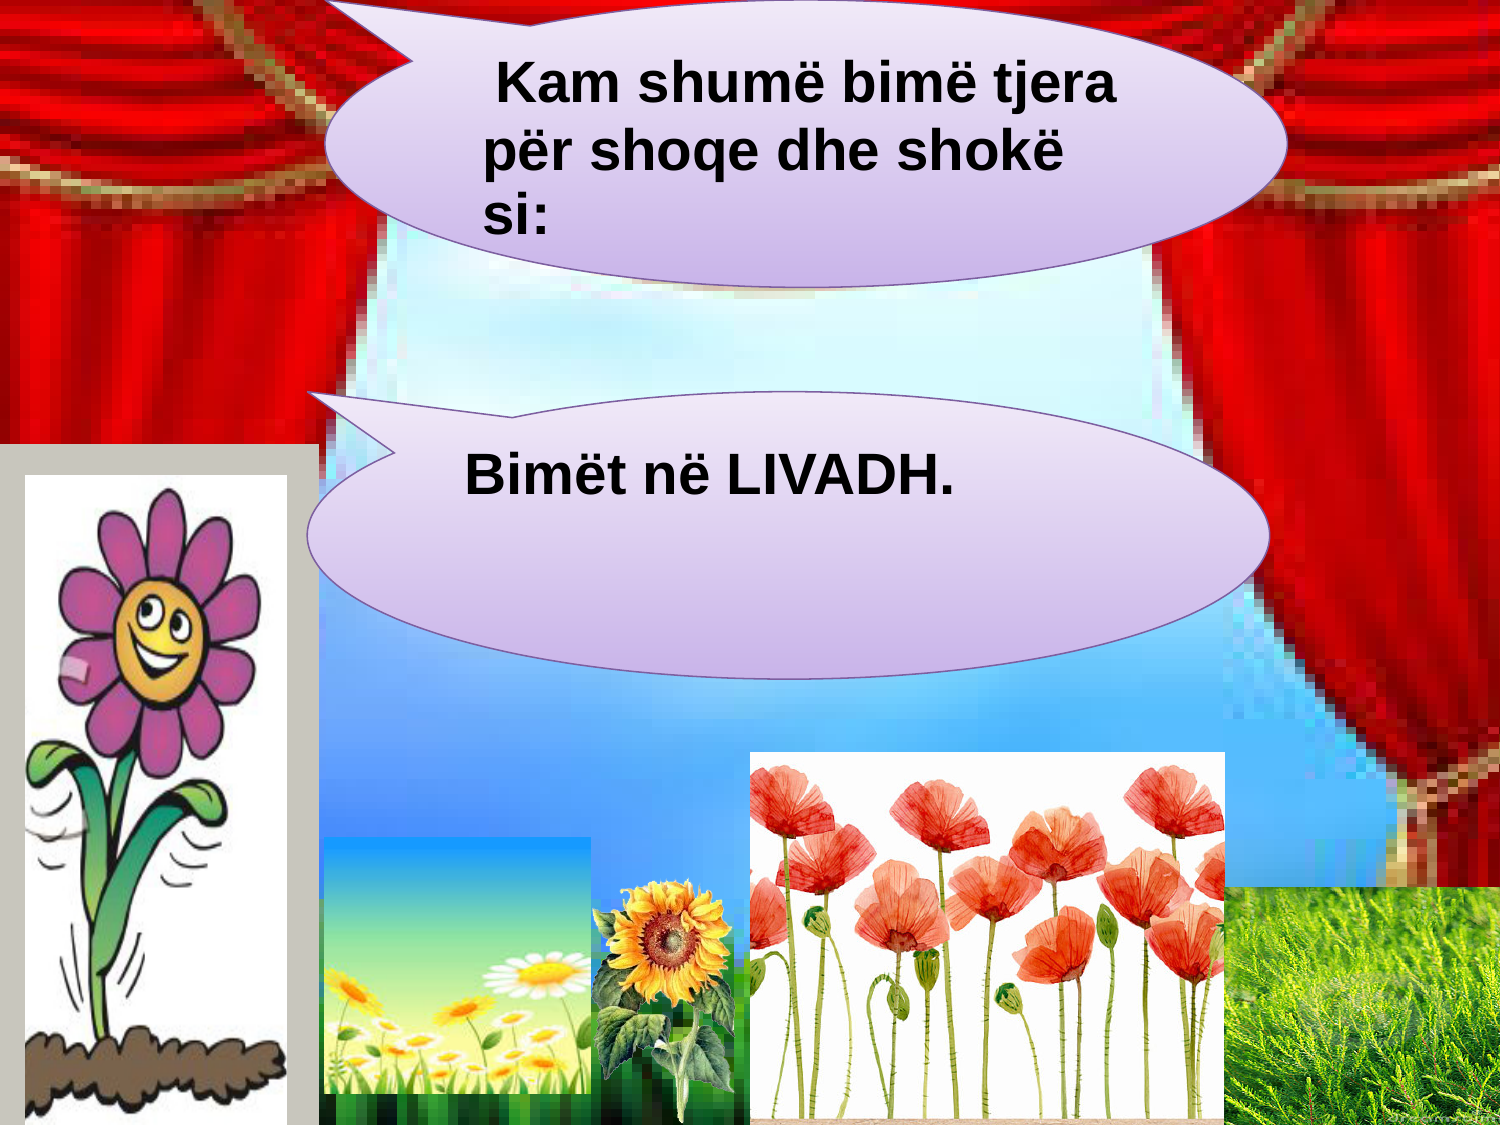

Kam shumë bimë tjera për shoqe dhe shokë si:
Bimët në LIVADH.